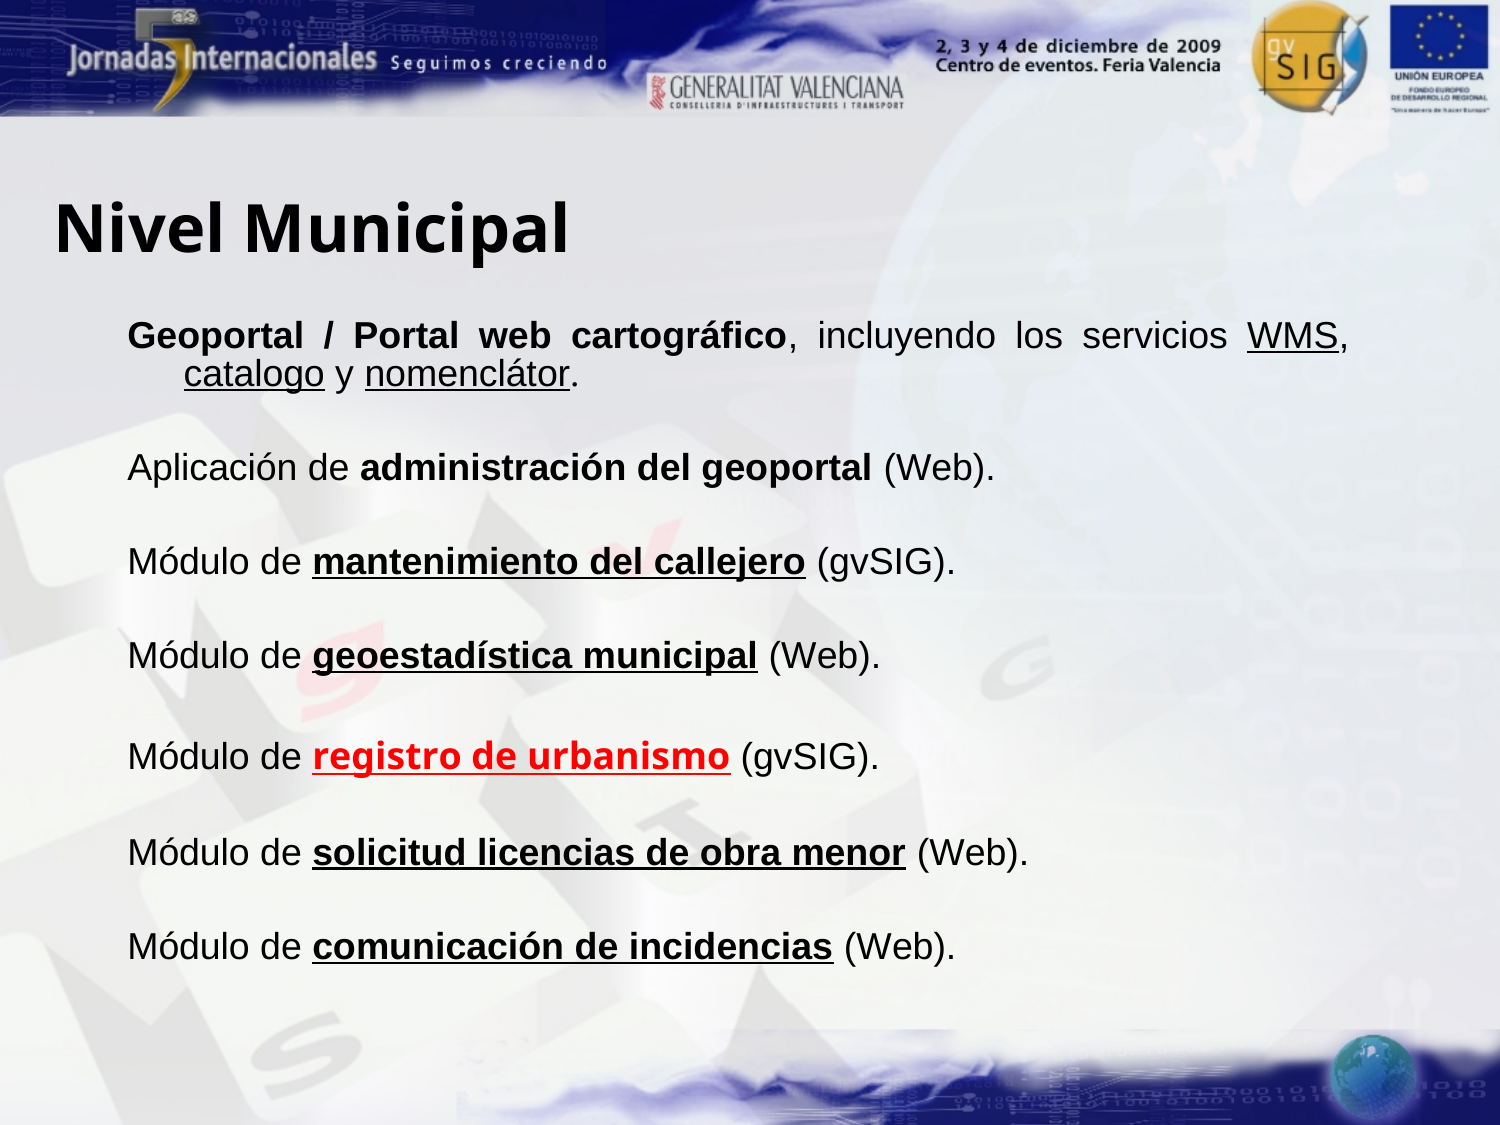

Nivel Municipal
Geoportal / Portal web cartográfico, incluyendo los servicios WMS, catalogo y nomenclátor.
Aplicación de administración del geoportal (Web).
Módulo de mantenimiento del callejero (gvSIG).
Módulo de geoestadística municipal (Web).
Módulo de registro de urbanismo (gvSIG).
Módulo de solicitud licencias de obra menor (Web).
Módulo de comunicación de incidencias (Web).